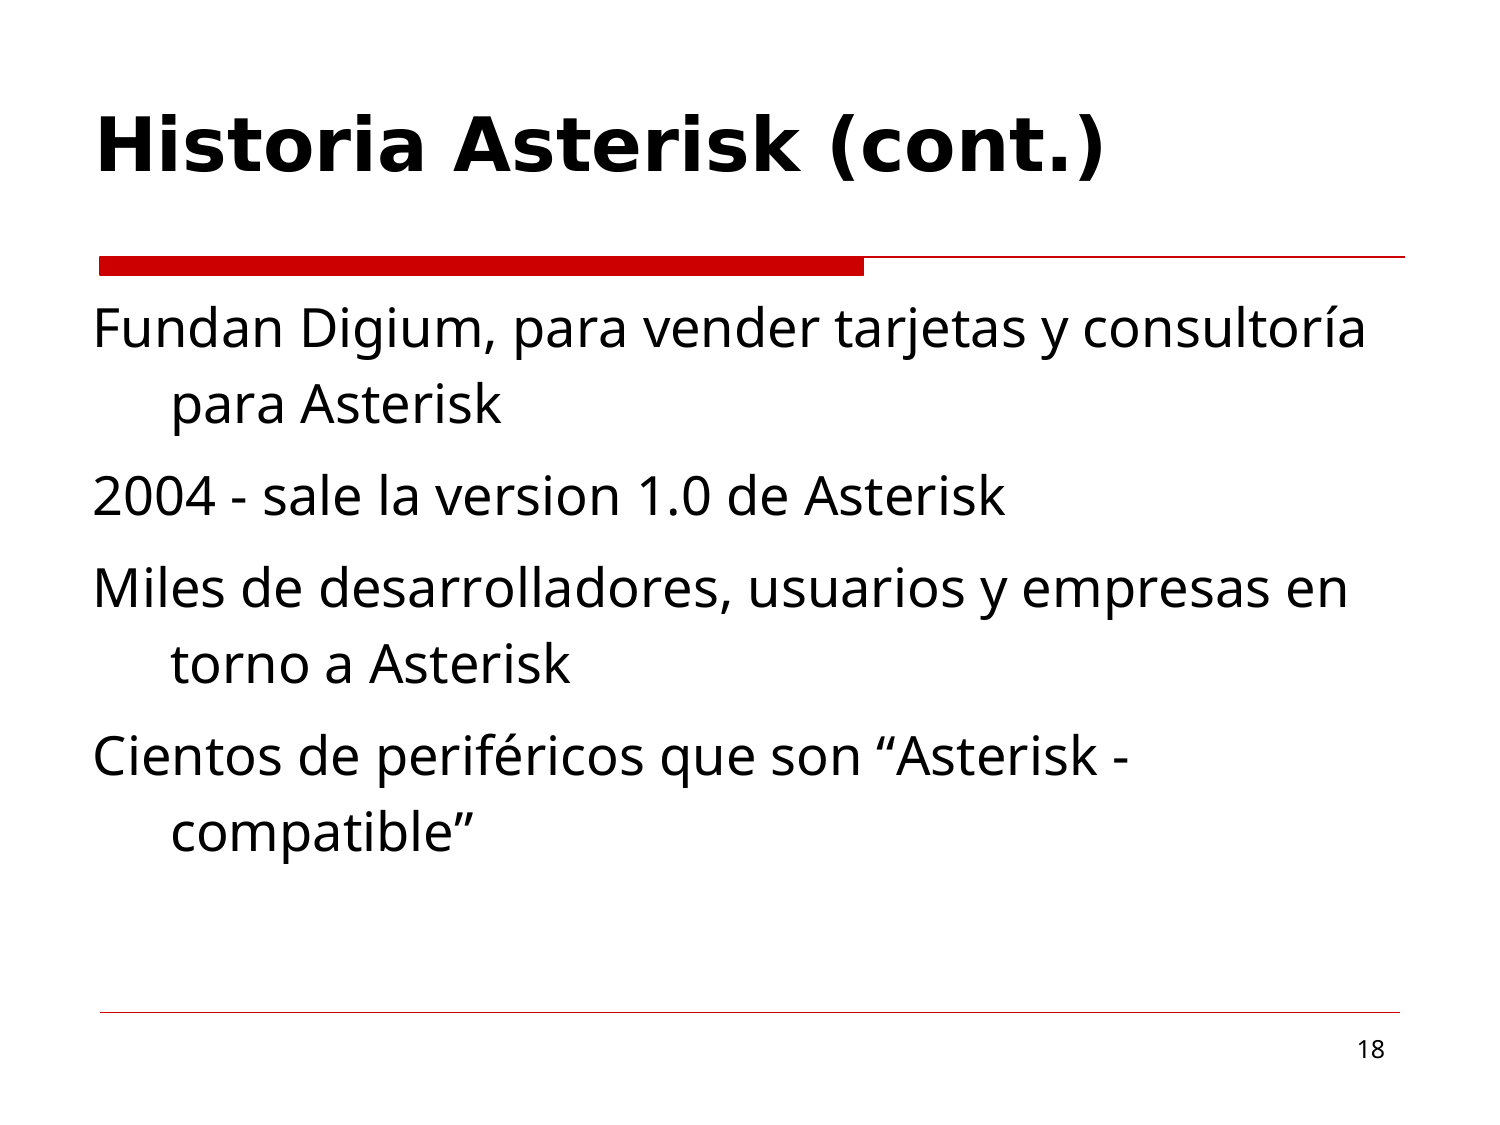

# Historia Asterisk (cont.)
Fundan Digium, para vender tarjetas y consultoría para Asterisk
2004 - sale la version 1.0 de Asterisk
Miles de desarrolladores, usuarios y empresas en torno a Asterisk
Cientos de periféricos que son “Asterisk - compatible”